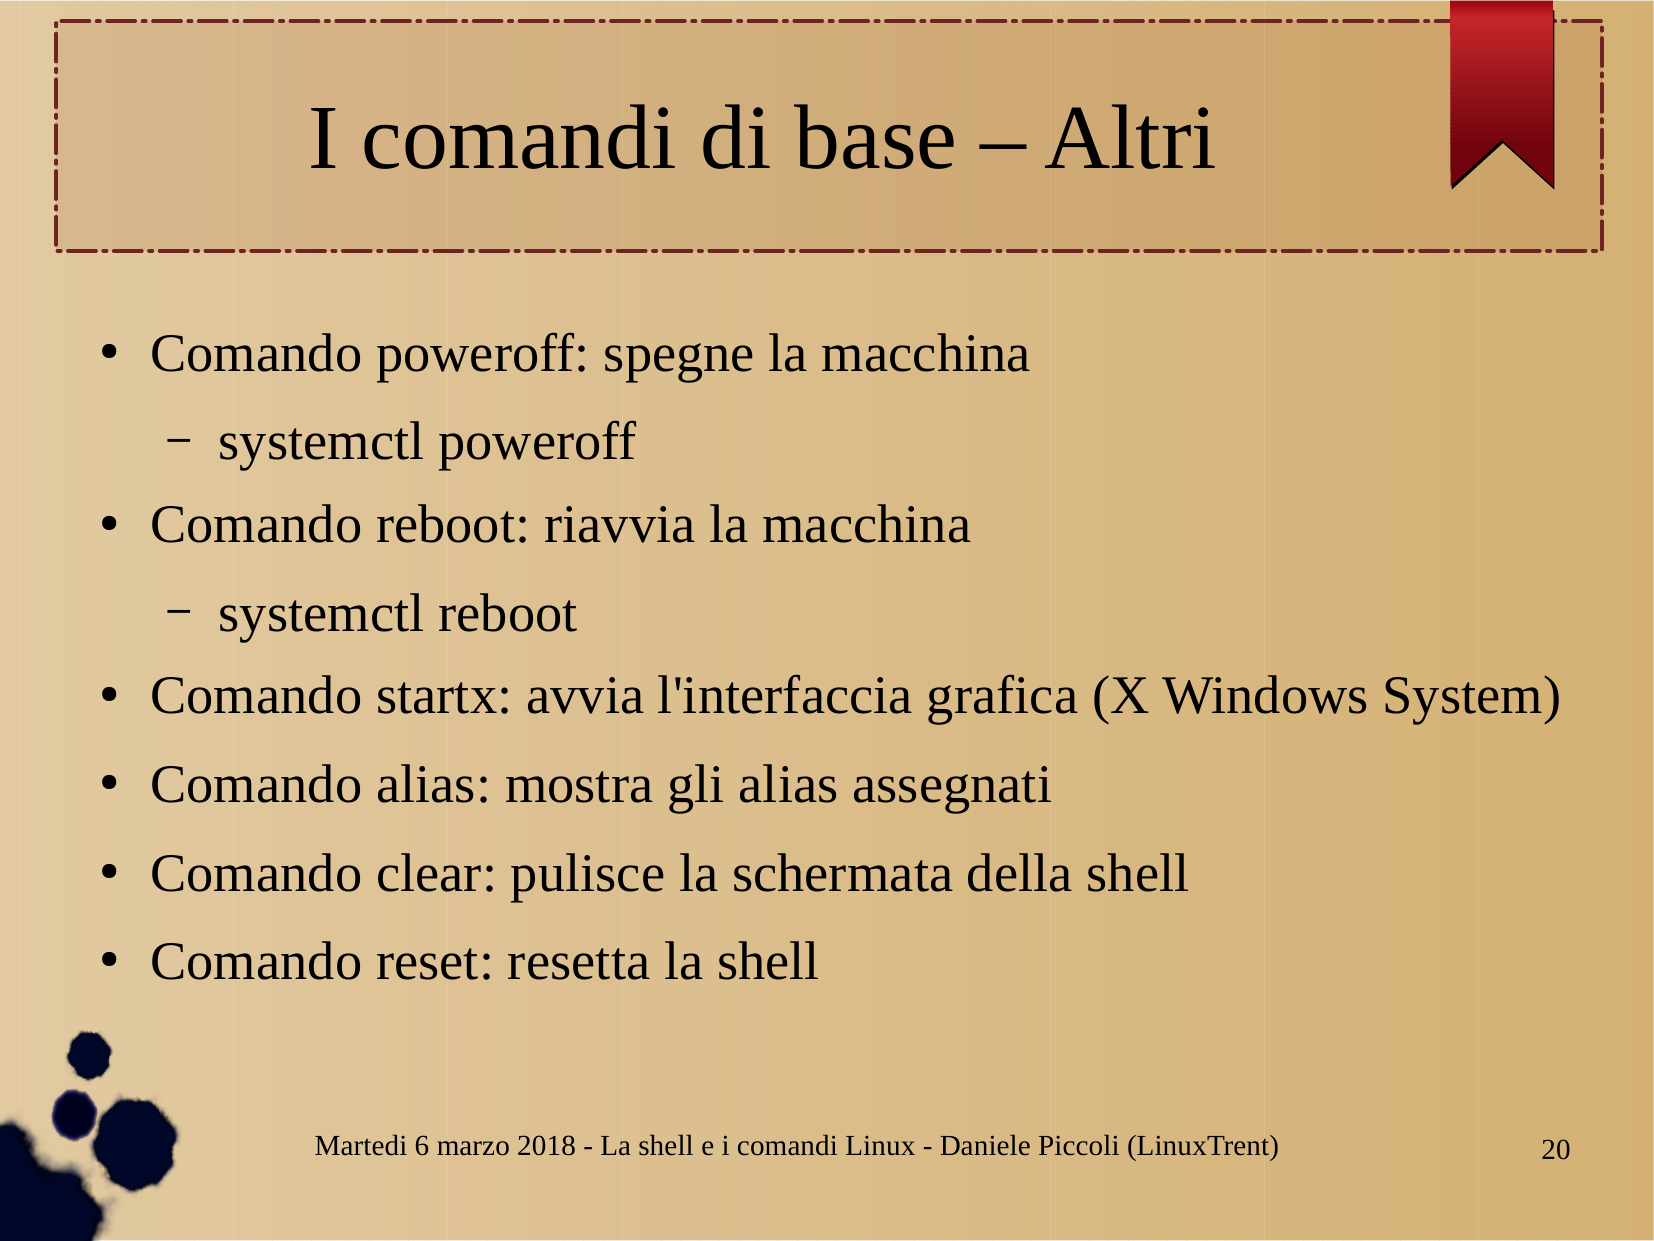

# I comandi di base – Altri
Comando poweroff: spegne la macchina
systemctl poweroff
Comando reboot: riavvia la macchina
systemctl reboot
Comando startx: avvia l'interfaccia grafica (X Windows System)
Comando alias: mostra gli alias assegnati
Comando clear: pulisce la schermata della shell
Comando reset: resetta la shell
Martedi 6 marzo 2018 - La shell e i comandi Linux - Daniele Piccoli (LinuxTrent)
20